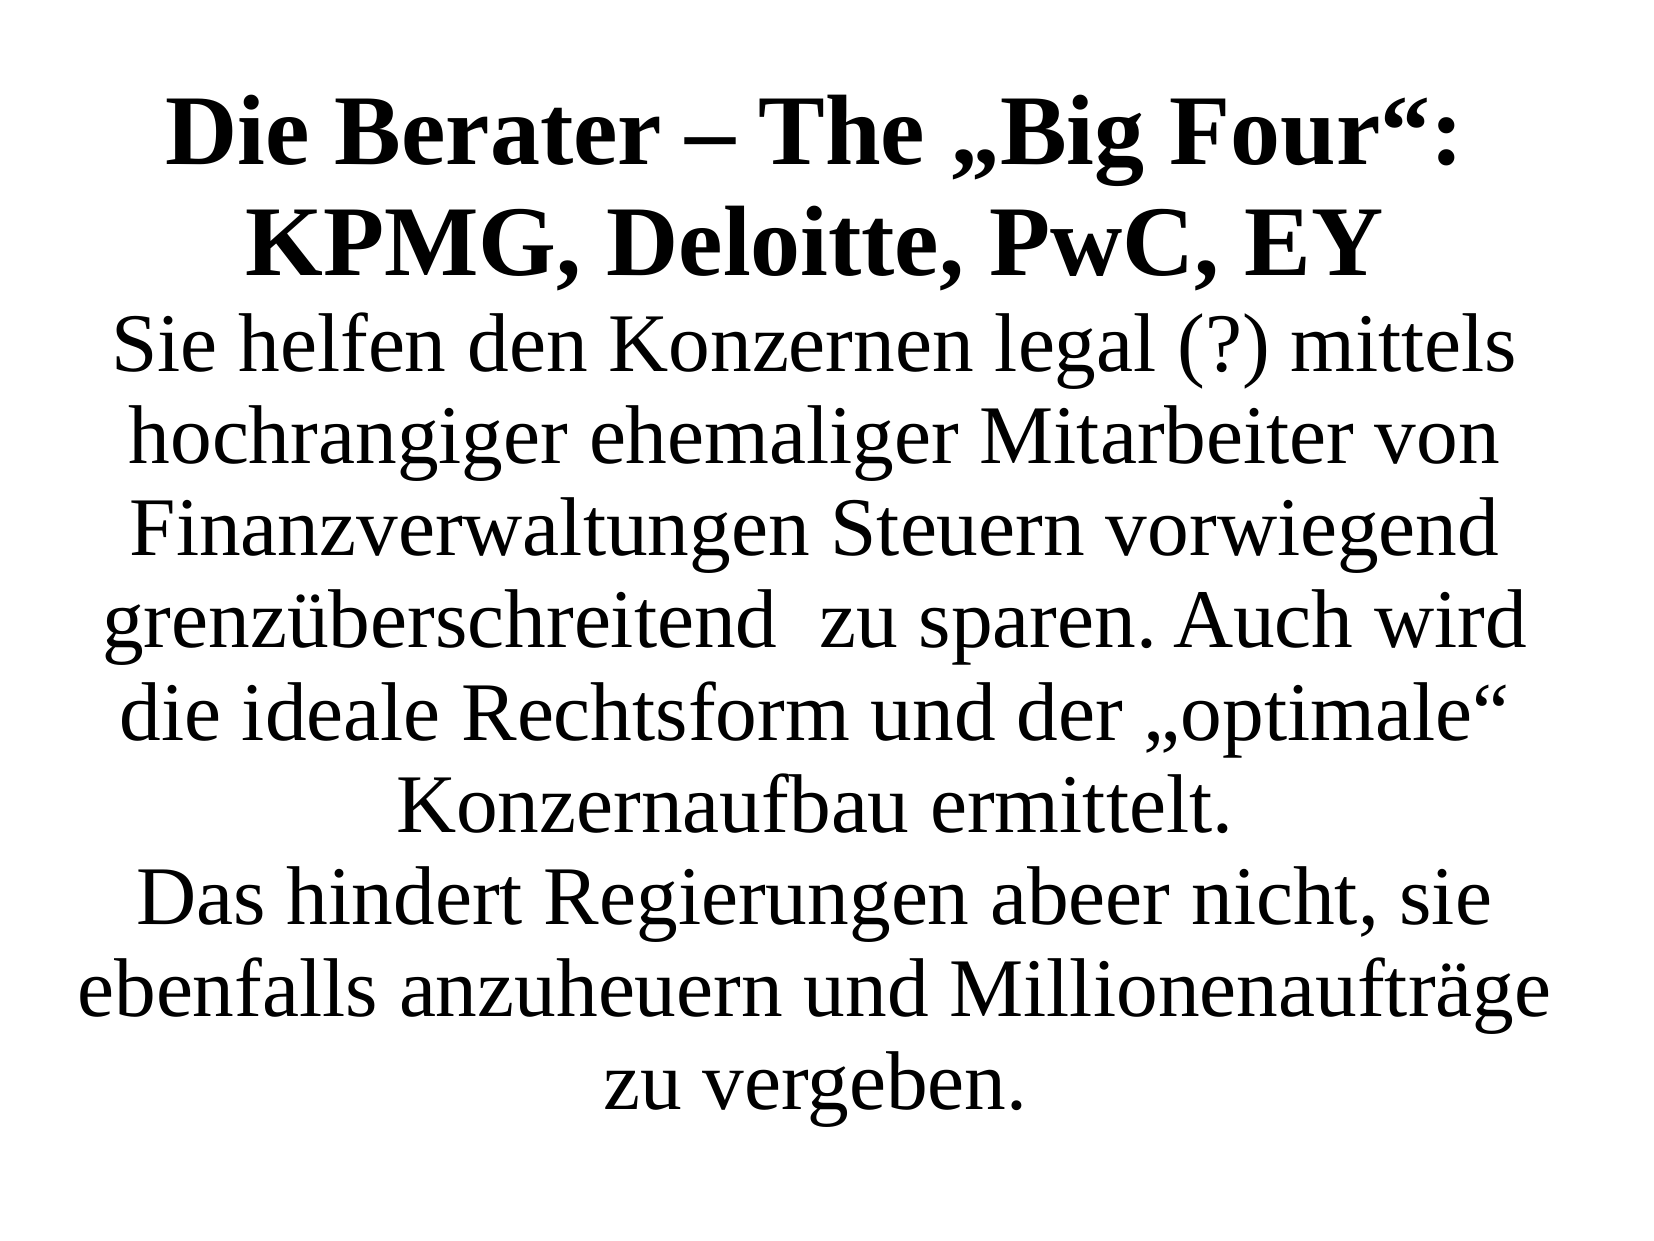

Die Berater – The „Big Four“:
KPMG, Deloitte, PwC, EY
Sie helfen den Konzernen legal (?) mittels hochrangiger ehemaliger Mitarbeiter von Finanzverwaltungen Steuern vorwiegend grenzüberschreitend zu sparen. Auch wird die ideale Rechtsform und der „optimale“ Konzernaufbau ermittelt.
Das hindert Regierungen abeer nicht, sie ebenfalls anzuheuern und Millionenaufträge zu vergeben.